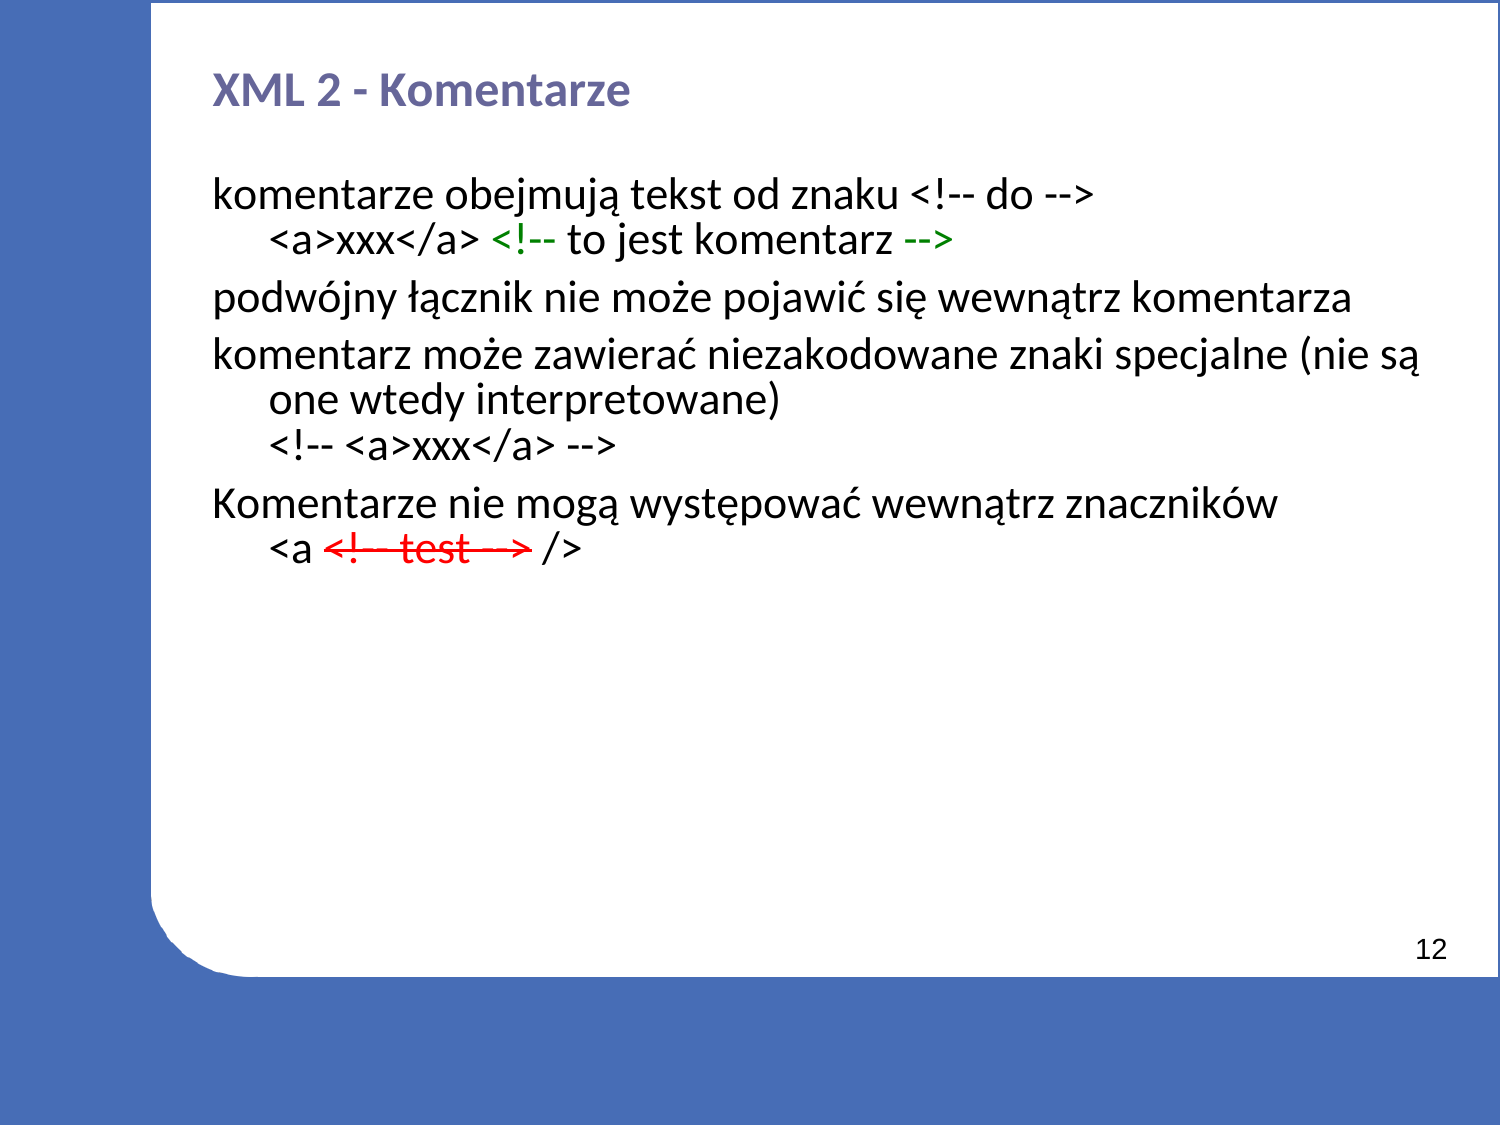

# XML 2 - Komentarze
komentarze obejmują tekst od znaku <!-- do -->
<a>xxx</a> <!-- to jest komentarz -->
podwójny łącznik nie może pojawić się wewnątrz komentarza
komentarz może zawierać niezakodowane znaki specjalne (nie są one wtedy interpretowane)
<!-- <a>xxx</a> -->
Komentarze nie mogą występować wewnątrz znaczników
<a <!-- test --> />
12